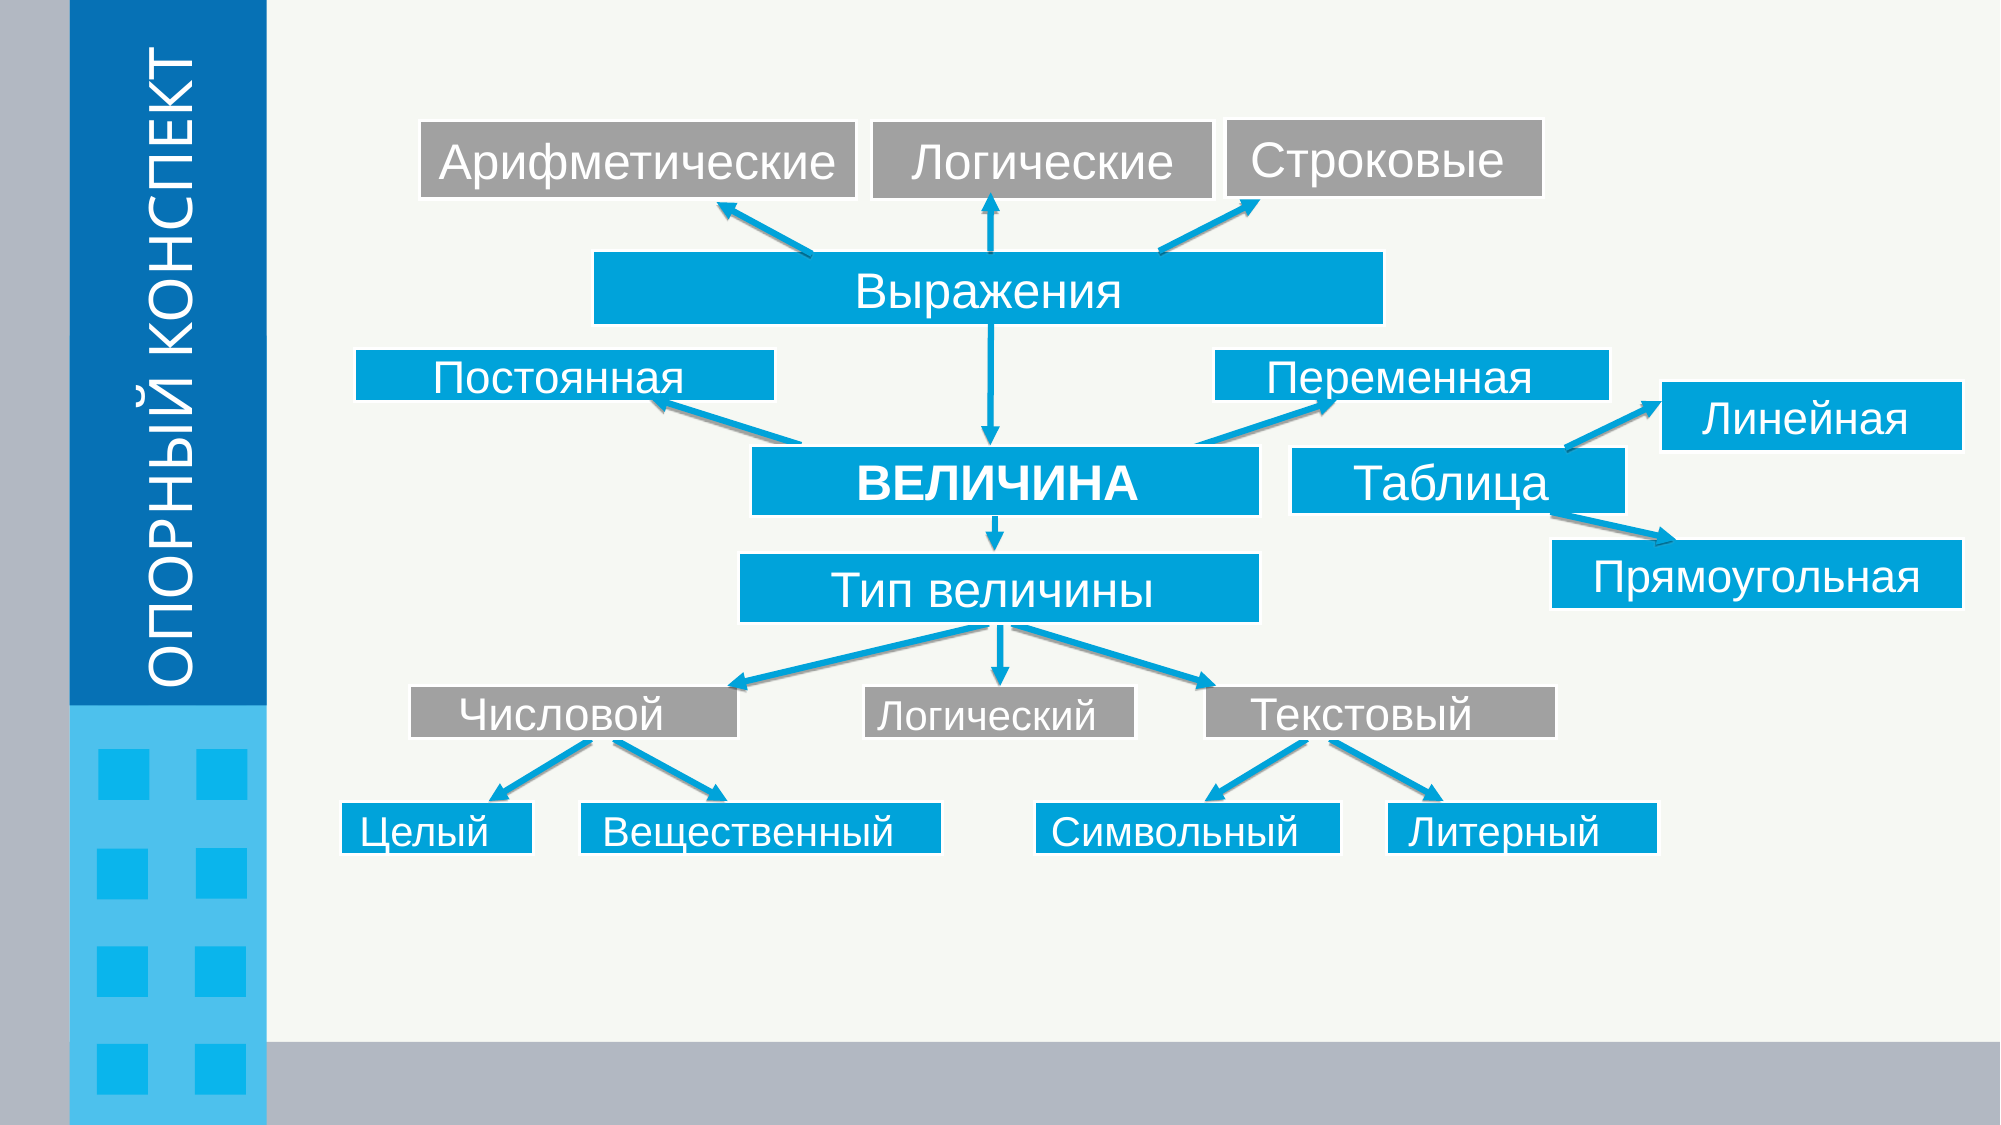

Строковые
Арифметические
Логические
Выражения
Постоянная
Переменная
ВЕЛИЧИНА
Тип величины
Числовой
Логический
Текстовый
Целый
Вещественный
Символьный
Литерный
Линейная
Таблица
Прямоугольная